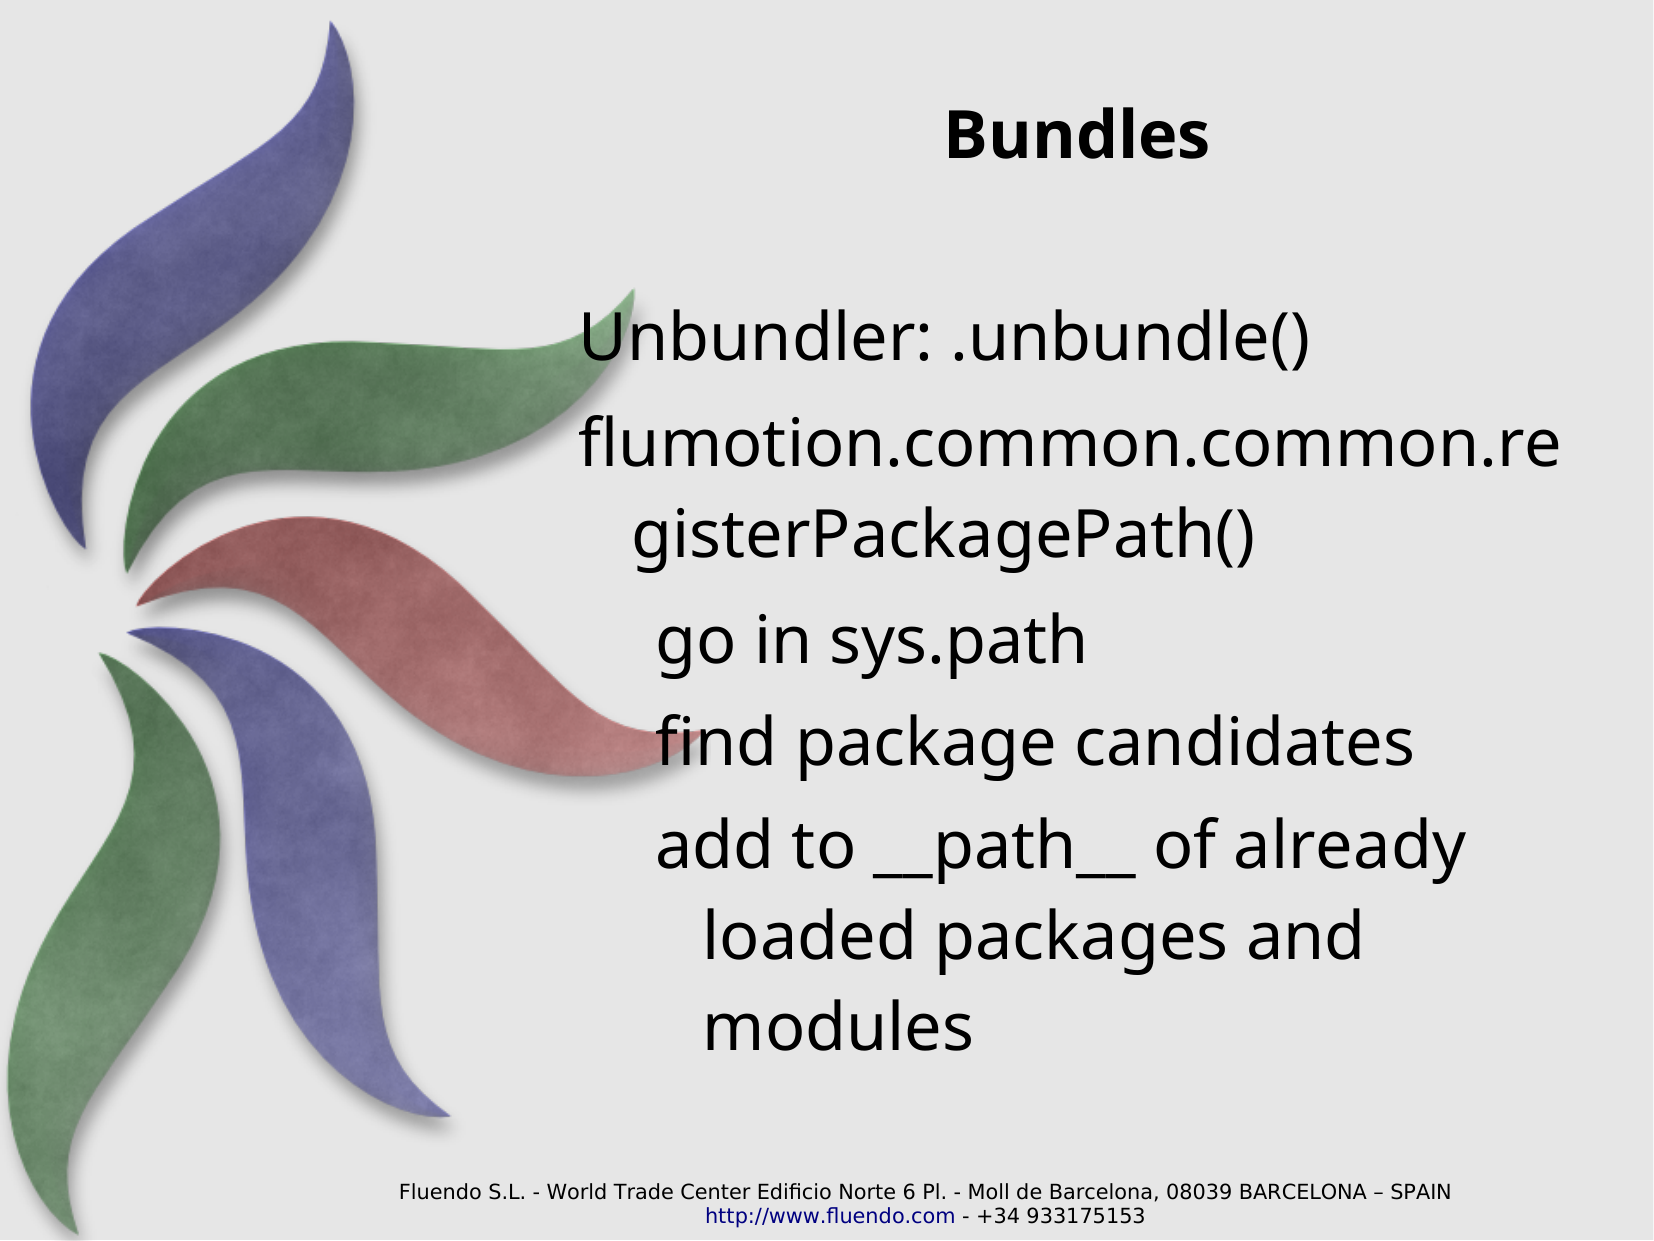

# Bundles
Unbundler: .unbundle()
flumotion.common.common.registerPackagePath()
go in sys.path
find package candidates
add to __path__ of already loaded packages and modules